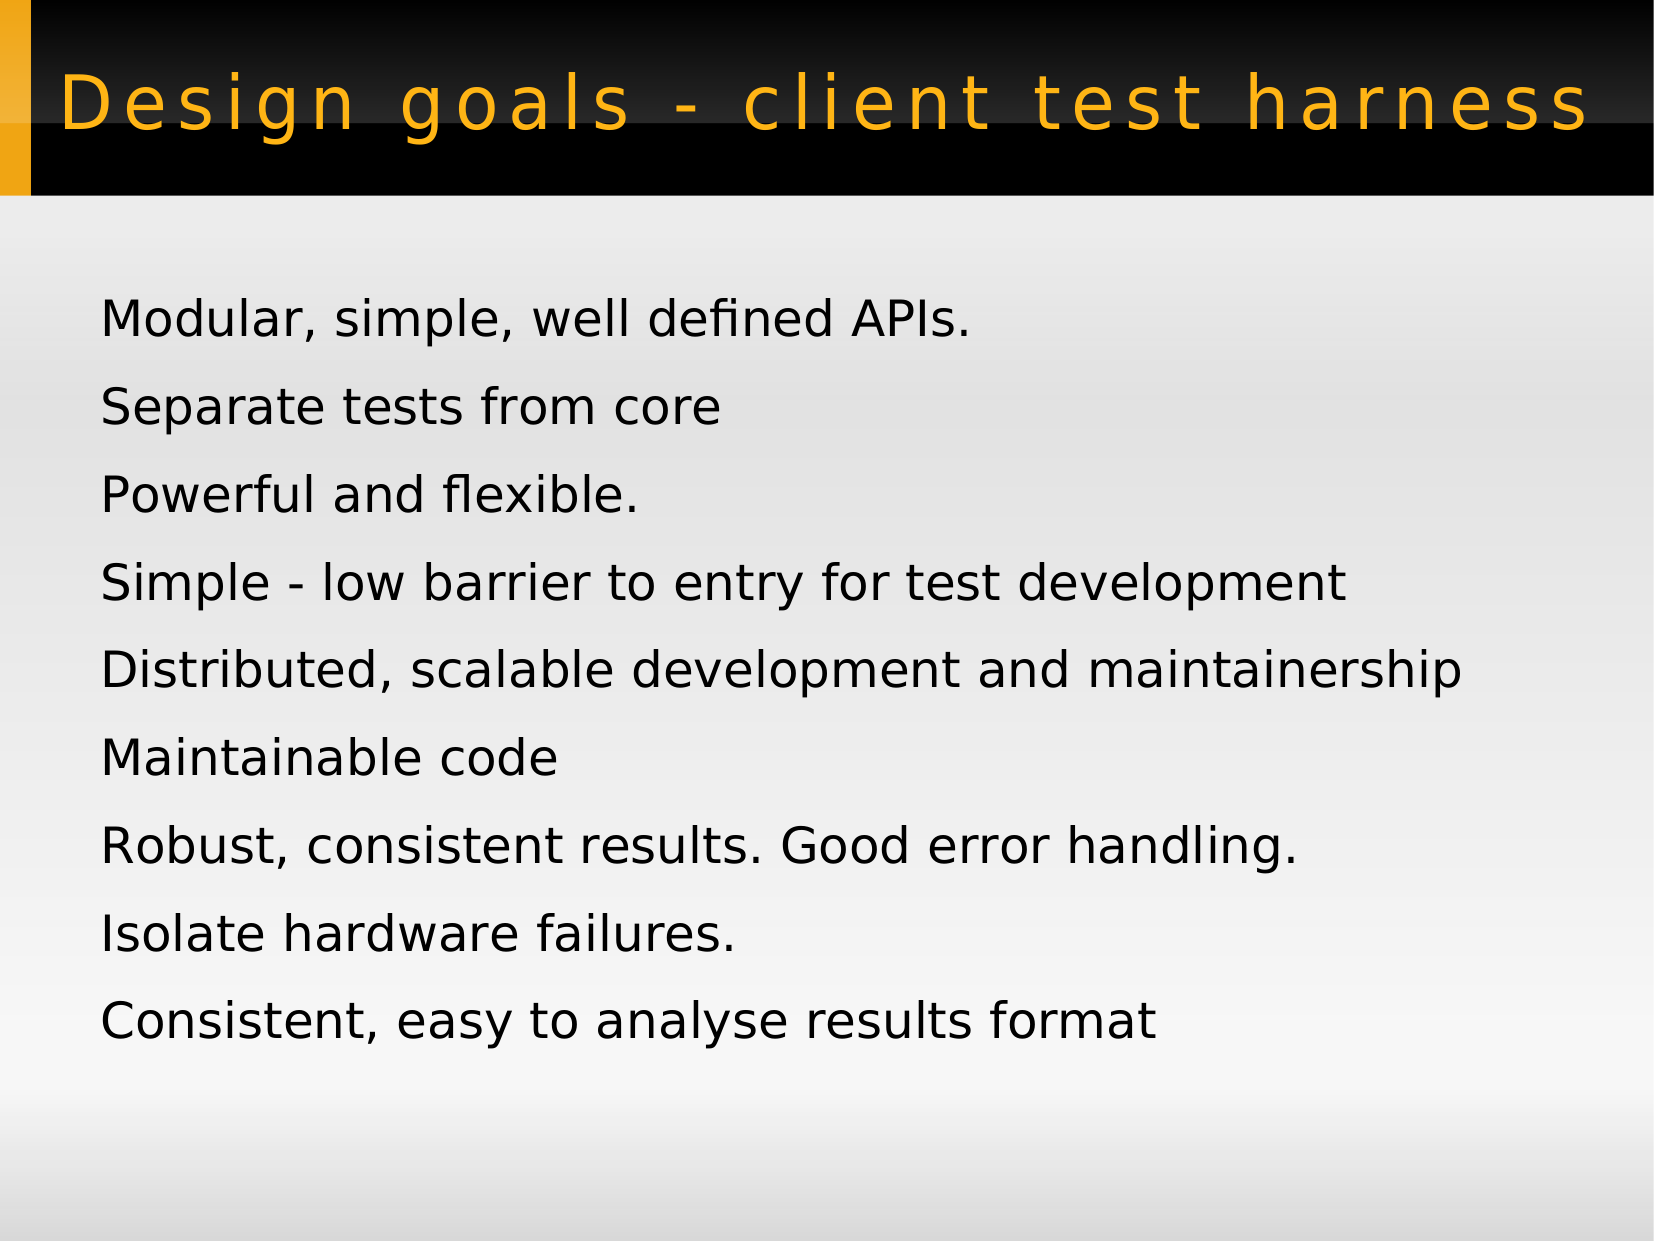

# Design goals - client test harness
Modular, simple, well defined APIs.
Separate tests from core
Powerful and flexible.
Simple - low barrier to entry for test development
Distributed, scalable development and maintainership
Maintainable code
Robust, consistent results. Good error handling.
Isolate hardware failures.
Consistent, easy to analyse results format